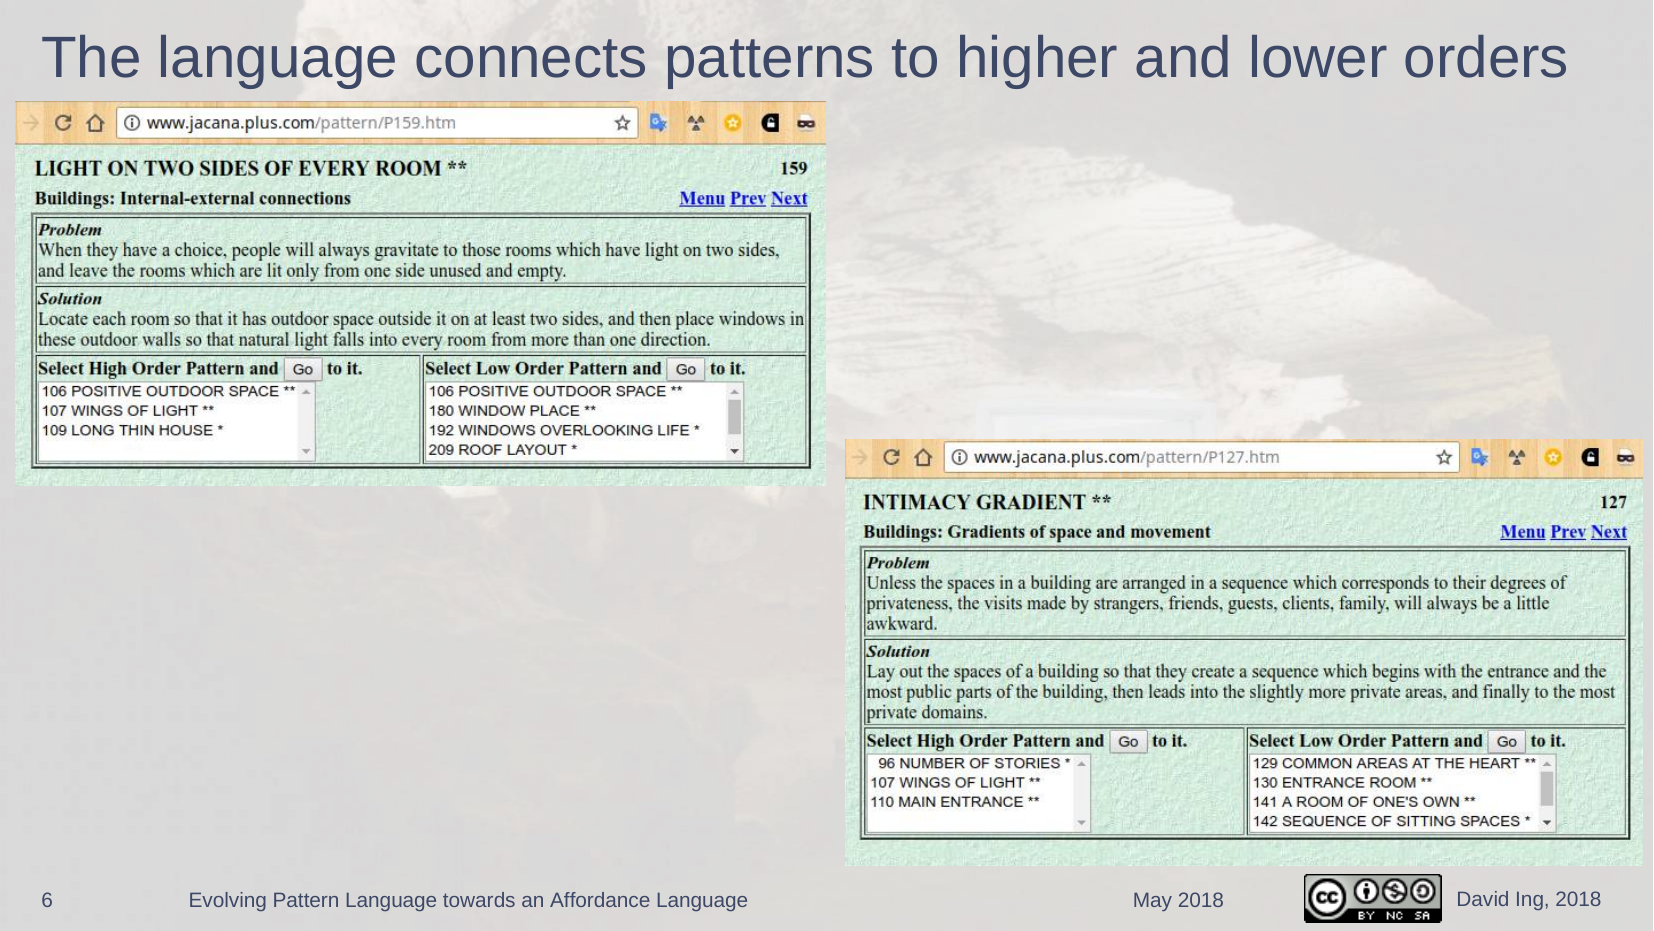

# The language connects patterns to higher and lower orders
Evolving Pattern Language towards an Affordance Language
May 2018
6